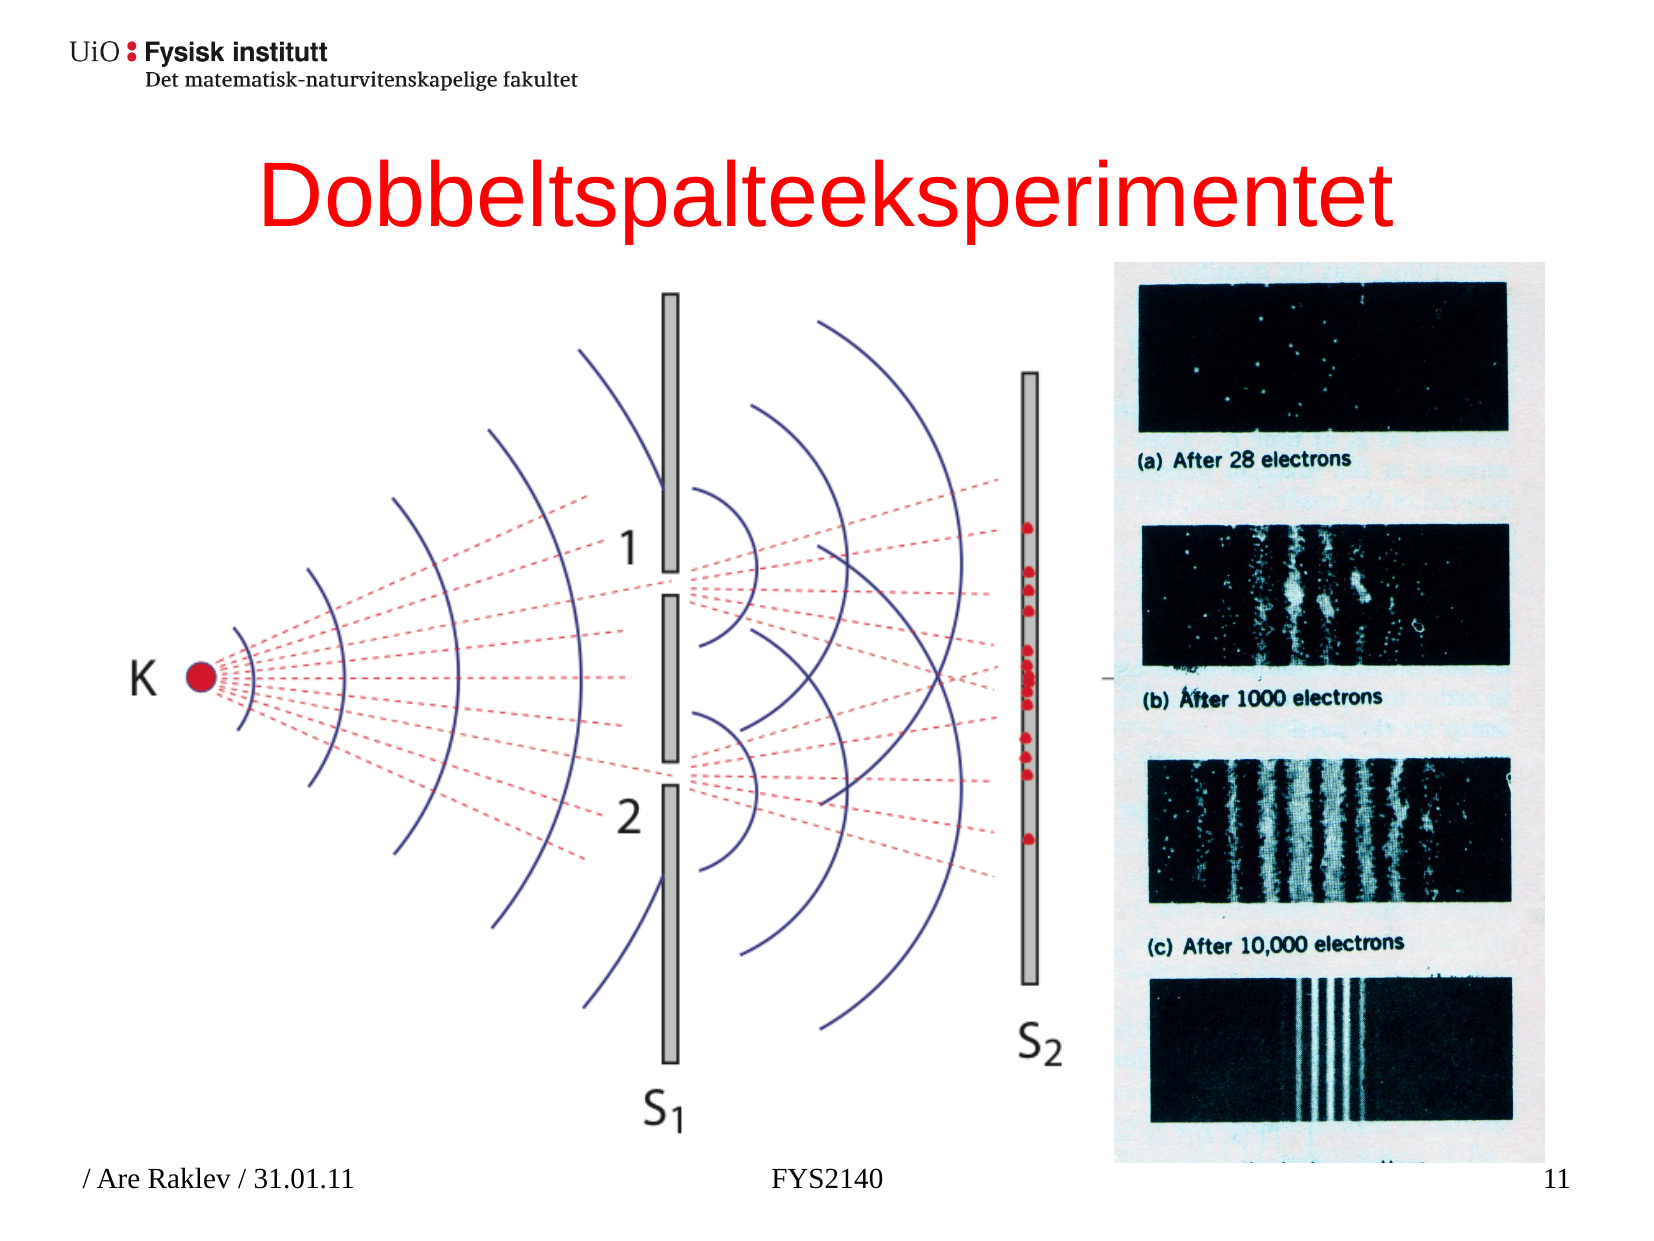

# Dobbeltspalteeksperimentet
/ Are Raklev / 31.01.11
FYS2140
11